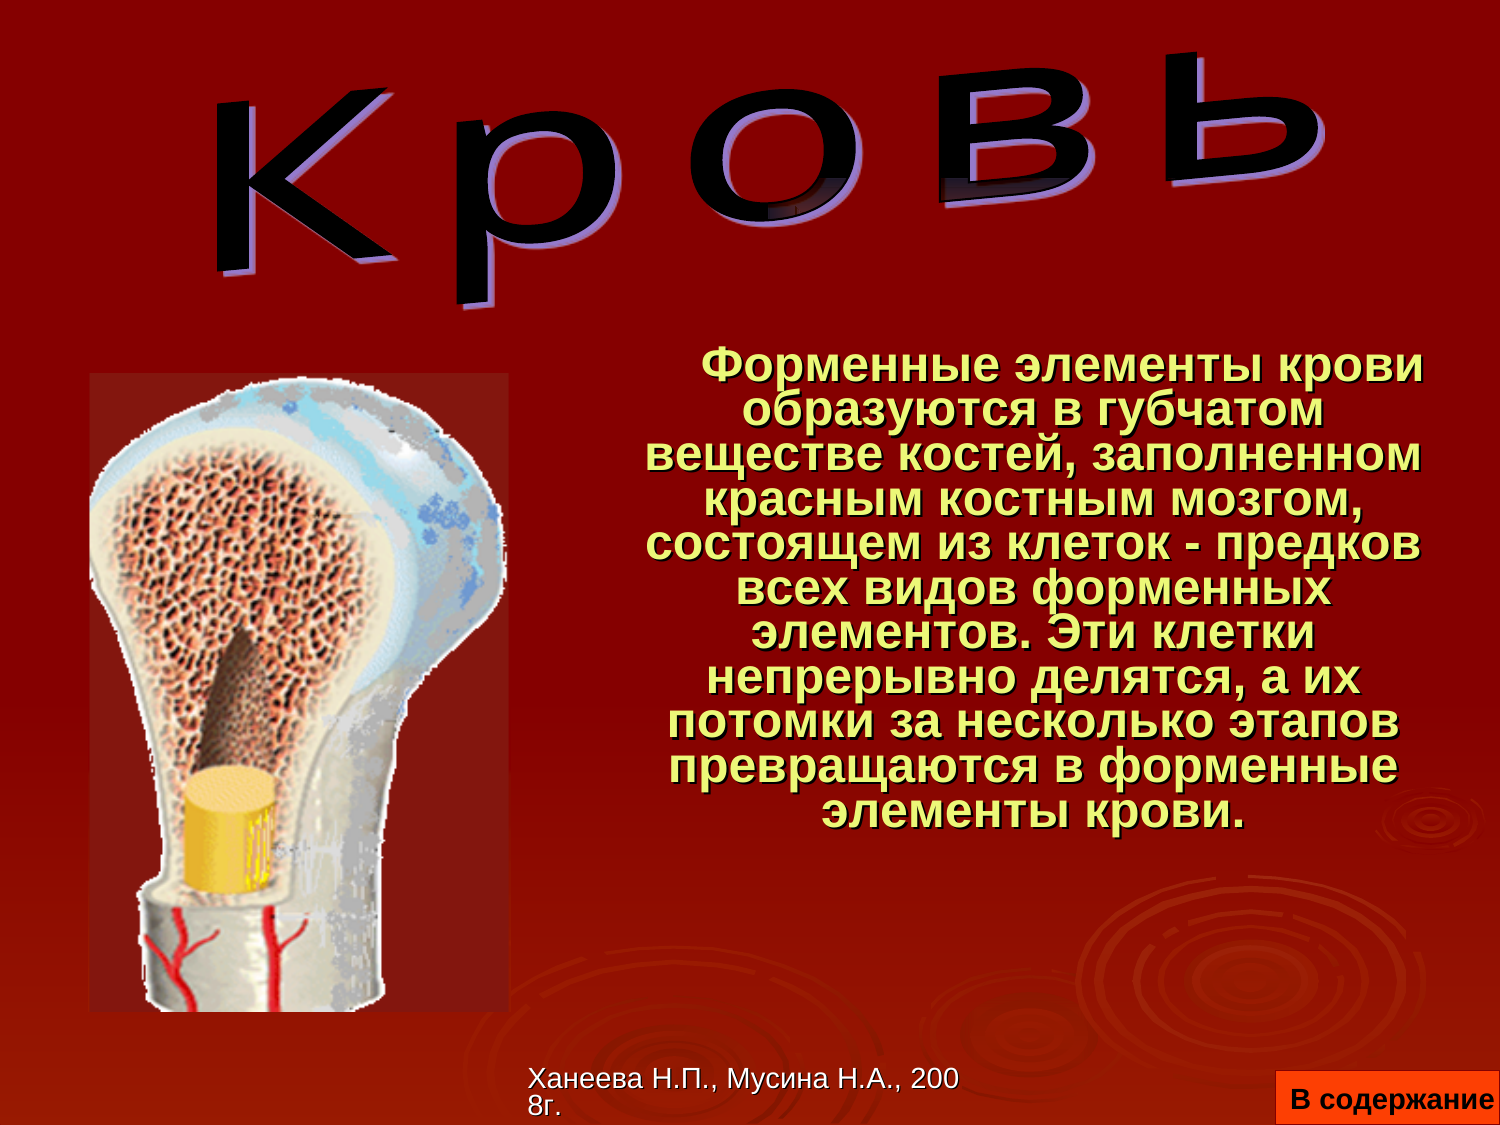

Кровь
#
Форменные элементы крови образуются в губчатом веществе костей, заполненном красным костным мозгом, состоящем из клеток - предков всех видов форменных элементов. Эти клетки непрерывно делятся, а их потомки за несколько этапов превращаются в форменные элементы крови.
Ханеева Н.П., Мусина Н.А., 2008г.
В содержание